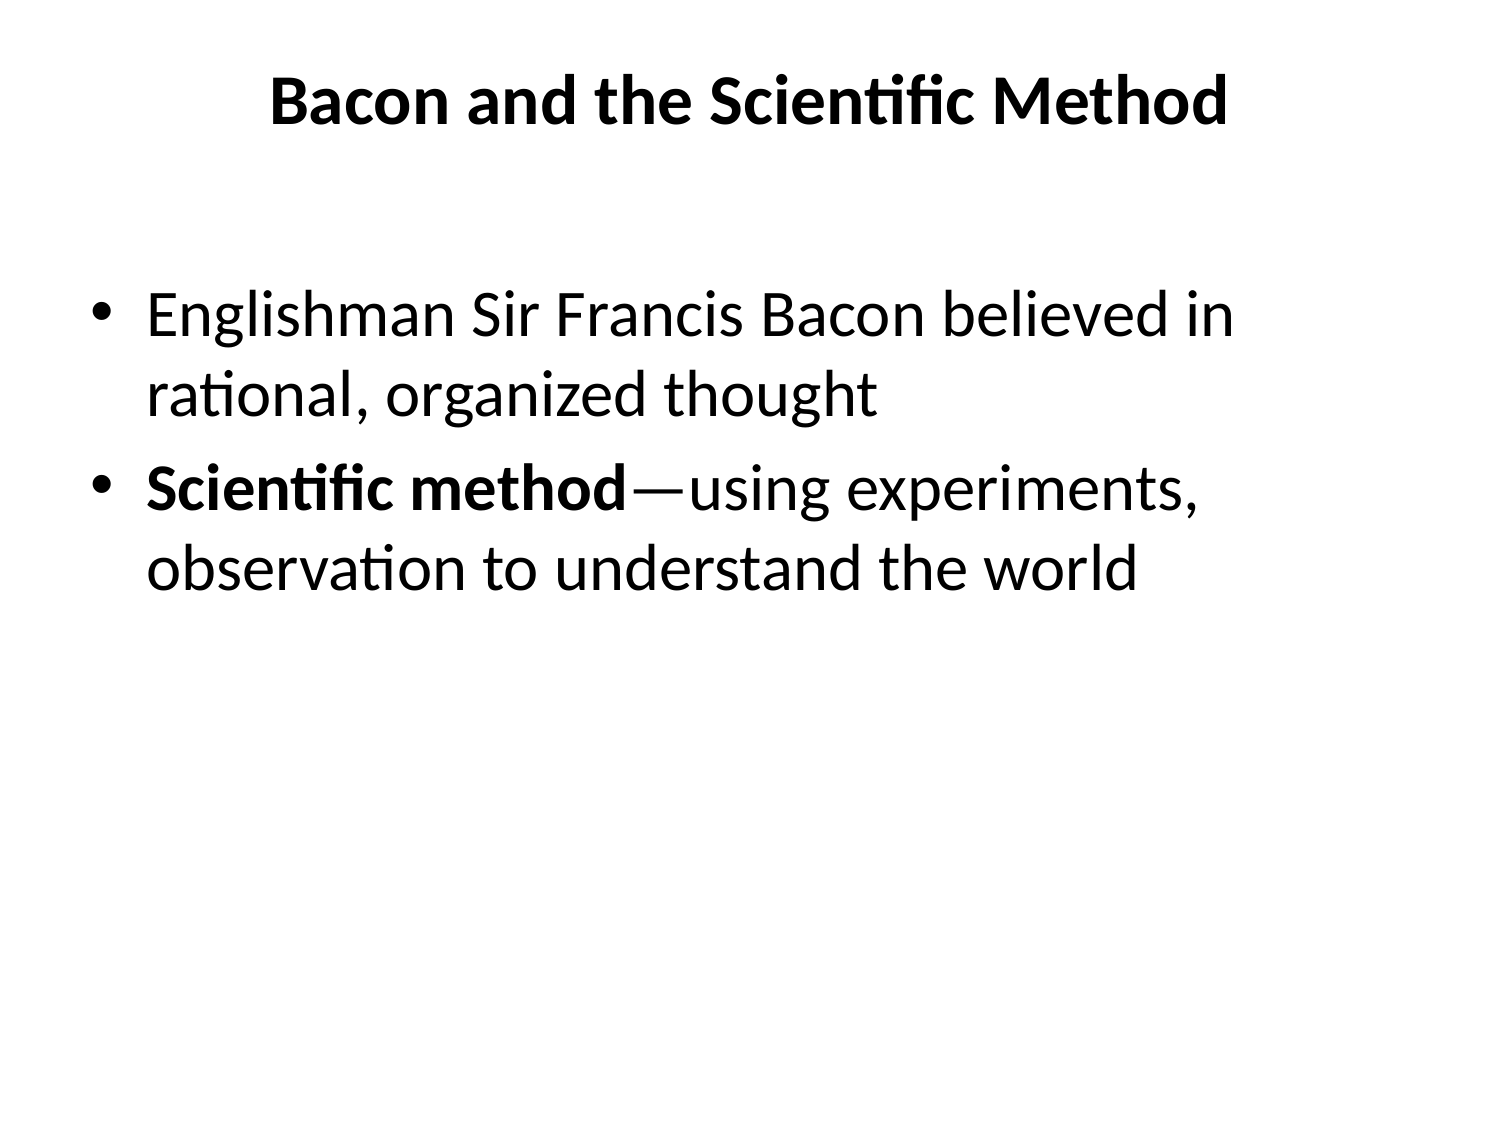

# Bacon and the Scientific Method
Englishman Sir Francis Bacon believed in rational, organized thought
Scientific method—using experiments, observation to understand the world